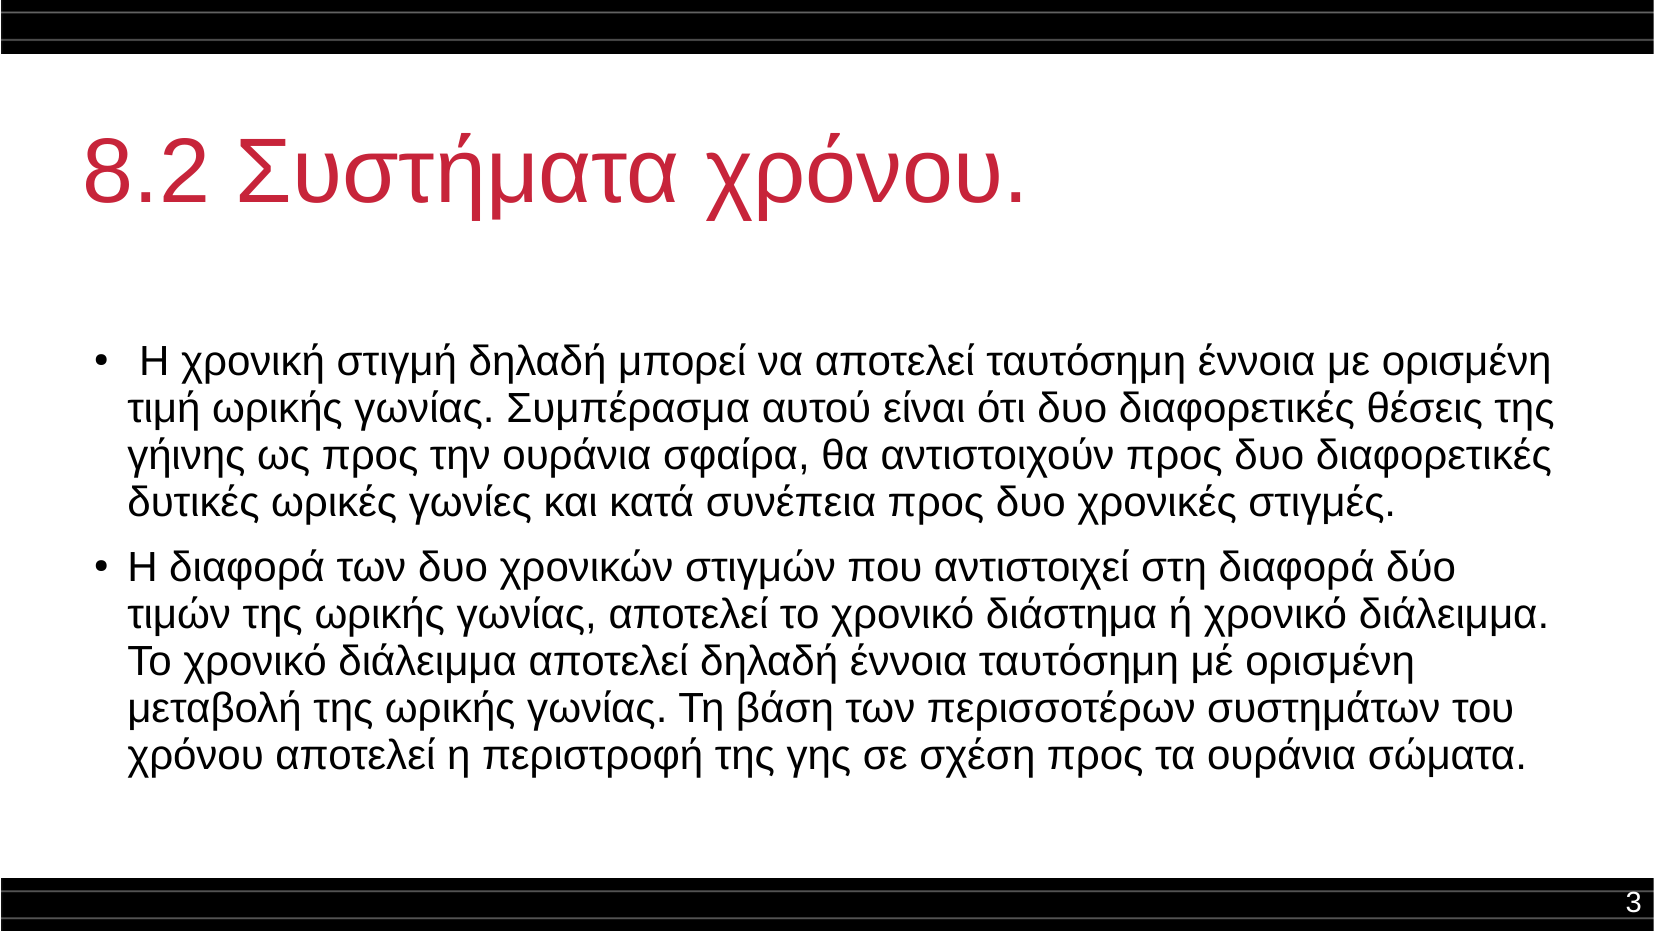

# 8.2 Συστήματα χρόνου.
 Η χρονική στιγμή δηλαδή μπορεί να αποτελεί ταυτόσημη έννοια με ορισμένη τιμή ωρικής γωνίας. Συμπέρασμα αυτού είναι ότι δυο διαφορετικές θέσεις της γήινης ως προς την ουράνια σφαίρα, θα αντιστοιχούν προς δυο διαφορετικές δυτικές ωρικές γωνίες και κατά συνέπεια προς δυο χρονικές στιγμές.
Η διαφορά των δυο χρονικών στιγμών που αντιστοιχεί στη διαφορά δύο τιμών της ωρικής γωνίας, αποτελεί το χρονικό διάστημα ή χρονικό διάλειμμα. Το χρονικό διάλειμμα αποτελεί δηλαδή έννοια ταυτόσημη μέ ορισμένη μεταβολή της ωρικής γωνίας. Τη βάση των περισσοτέρων συστημάτων του χρόνου αποτελεί η περιστροφή της γης σε σχέση προς τα ουράνια σώματα.